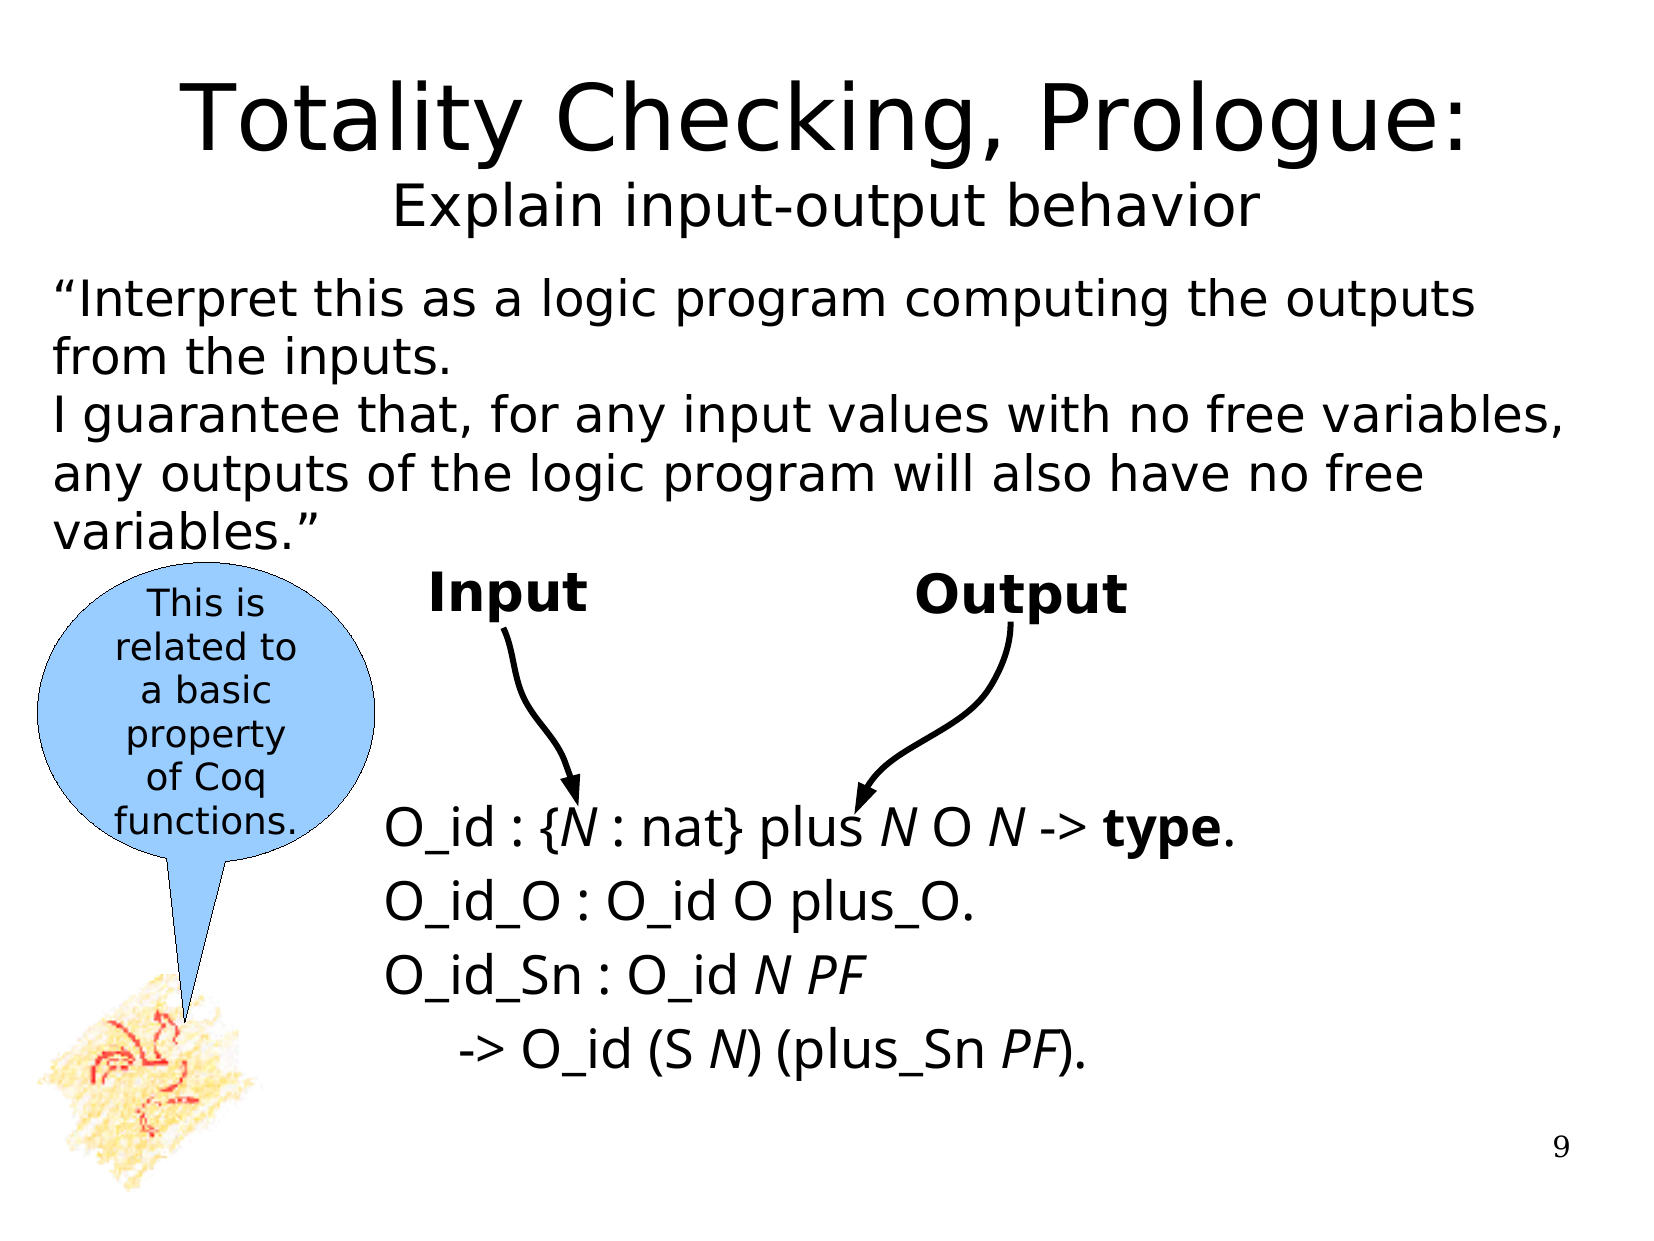

# Totality Checking, Prologue: Explain input-output behavior
“Interpret this as a logic program computing the outputs from the inputs.
I guarantee that, for any input values with no free variables, any outputs of the logic program will also have no free variables.”
Input
Output
This is related to a basic property of Coq functions.
O_id : {N : nat} plus N O N -> type.
O_id_O : O_id O plus_O.
O_id_Sn : O_id N PF
	-> O_id (S N) (plus_Sn PF).
9